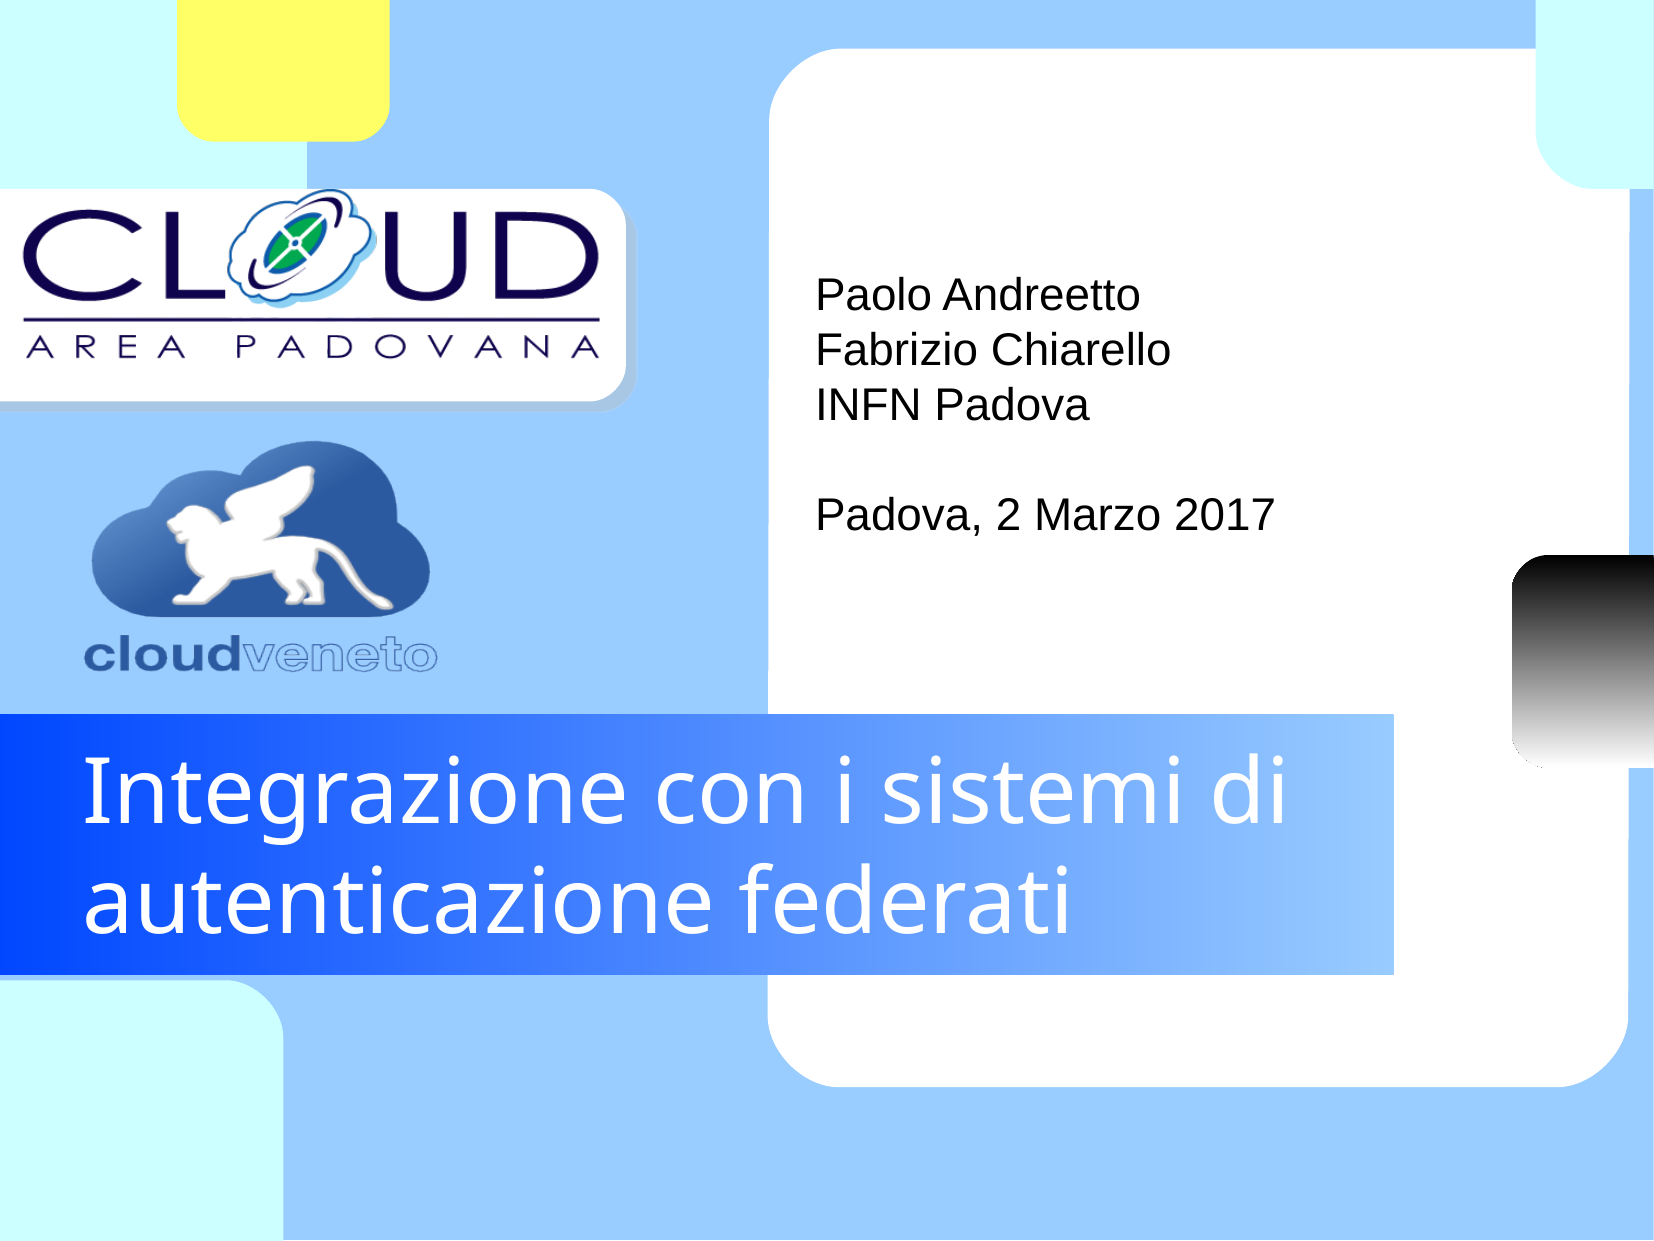

Paolo Andreetto
Fabrizio Chiarello
INFN Padova
Padova, 2 Marzo 2017
Integrazione con i sistemi di autenticazione federati